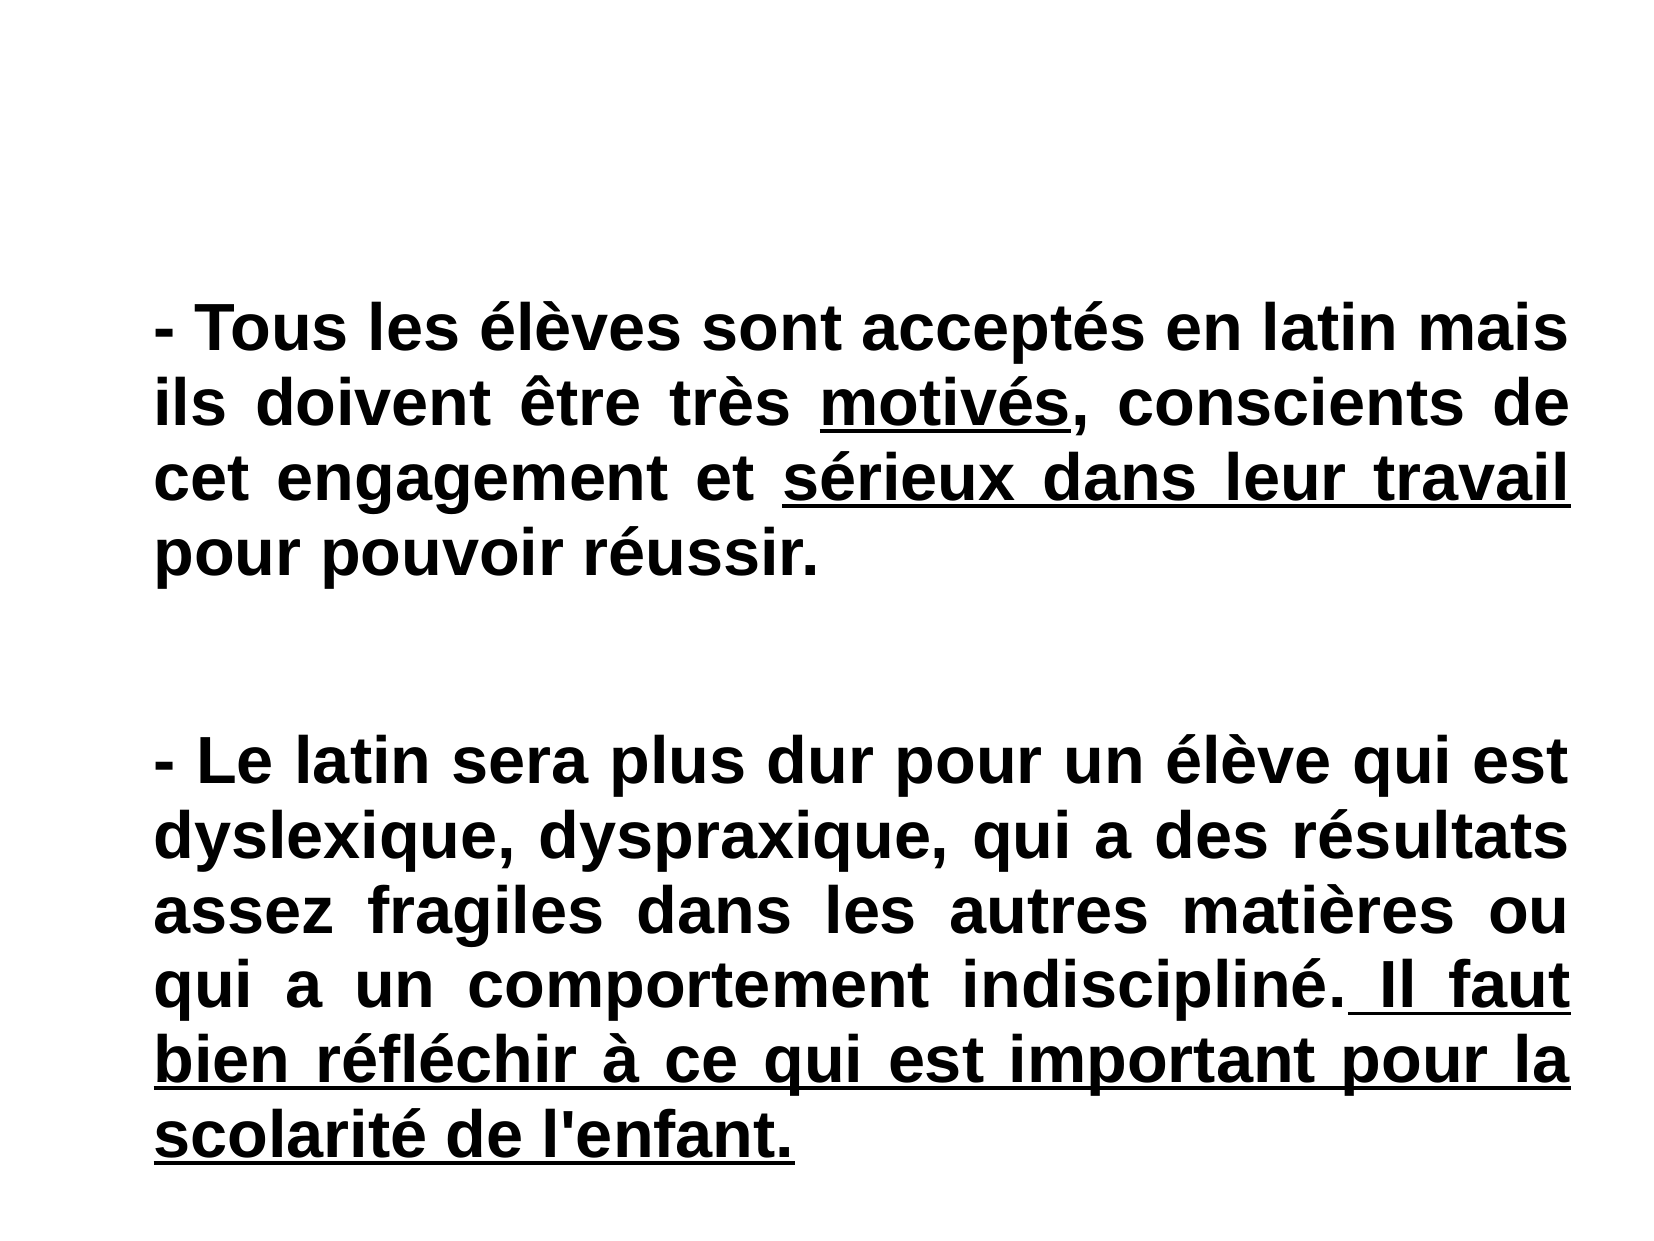

#
- Tous les élèves sont acceptés en latin mais ils doivent être très motivés, conscients de cet engagement et sérieux dans leur travail pour pouvoir réussir.
- Le latin sera plus dur pour un élève qui est dyslexique, dyspraxique, qui a des résultats assez fragiles dans les autres matières ou qui a un comportement indiscipliné. Il faut bien réfléchir à ce qui est important pour la scolarité de l'enfant.